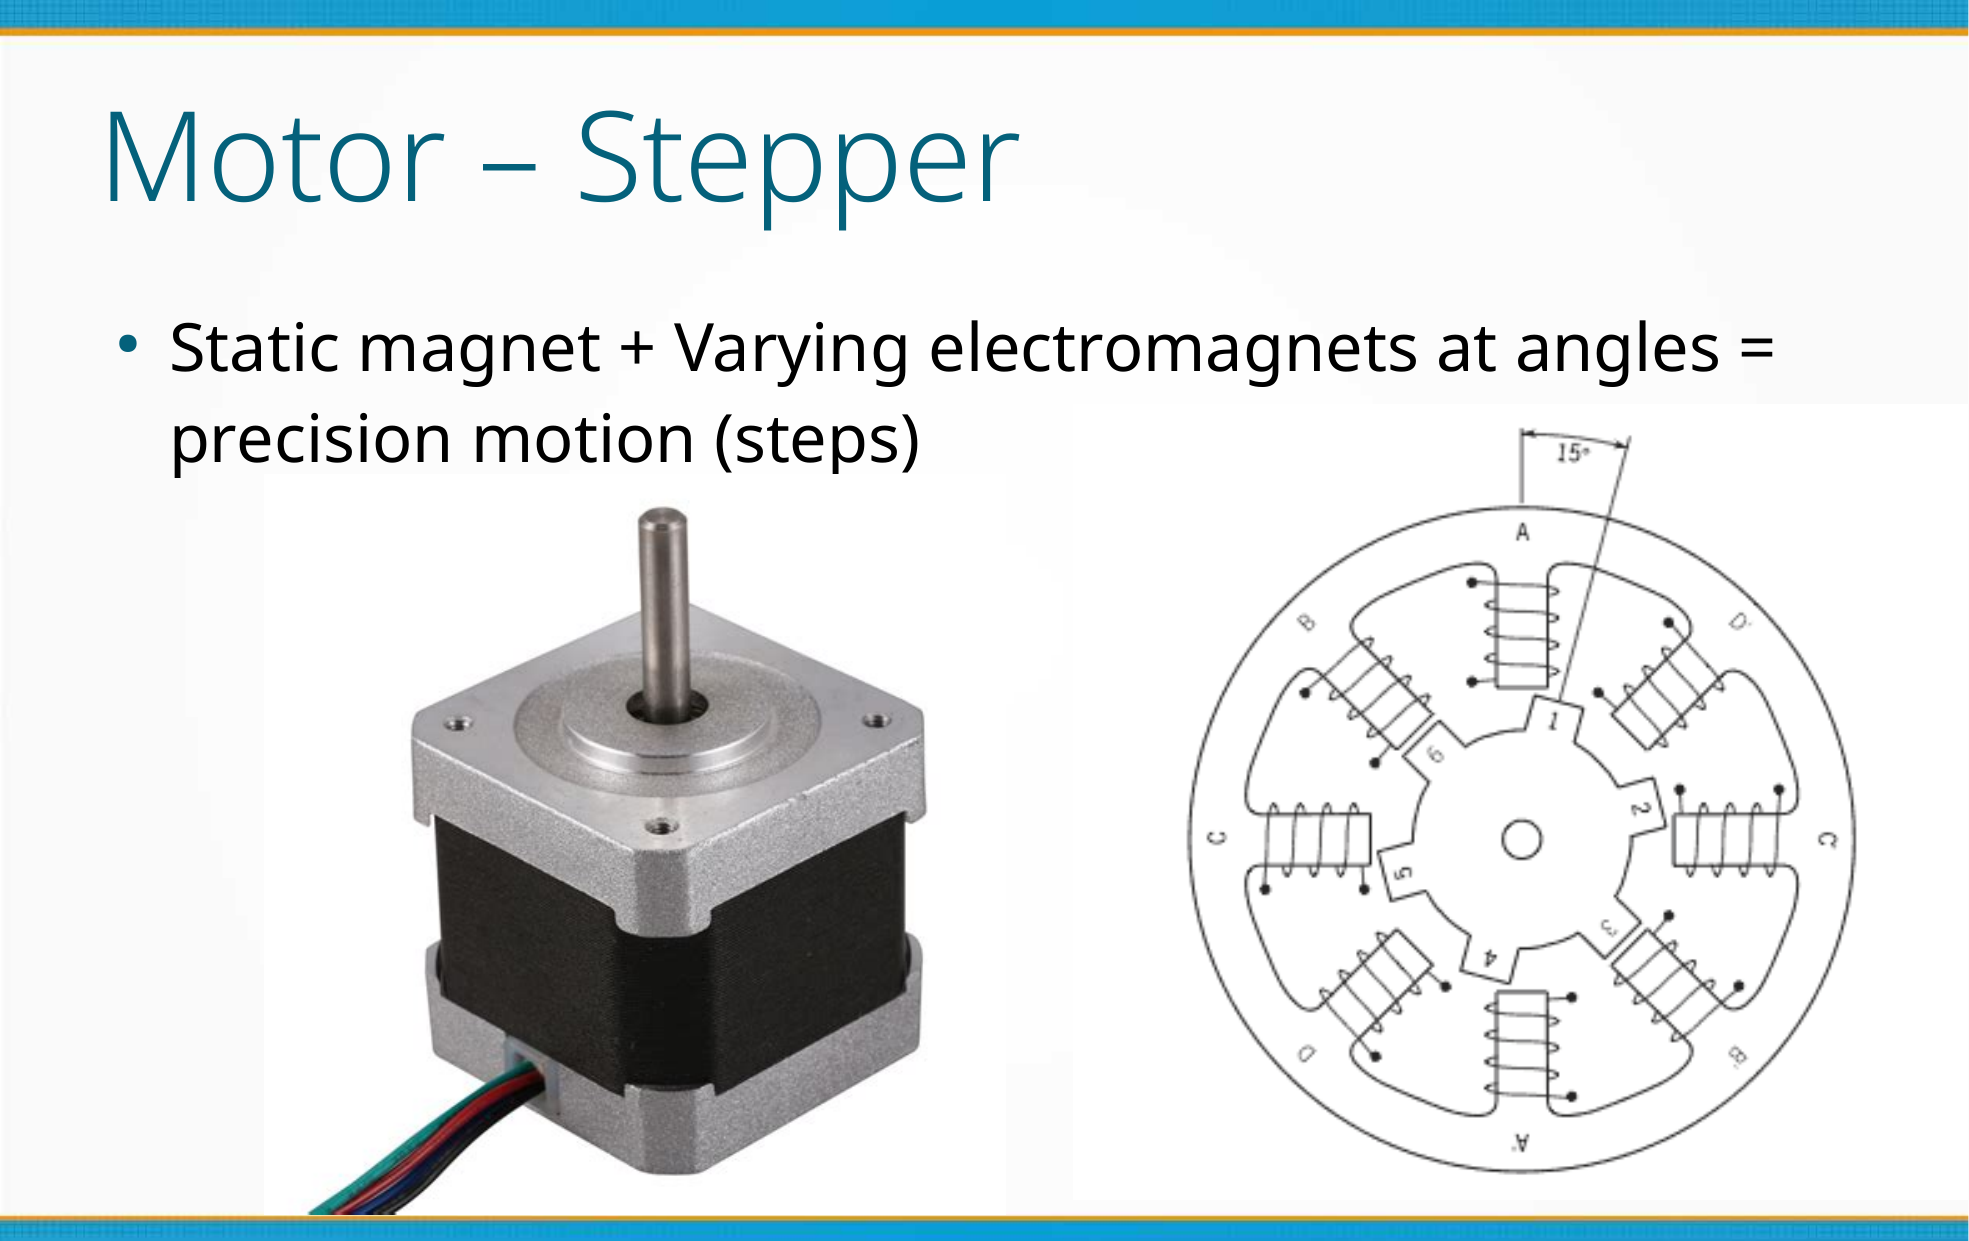

# Motor – Stepper
Static magnet + Varying electromagnets at angles = precision motion (steps)